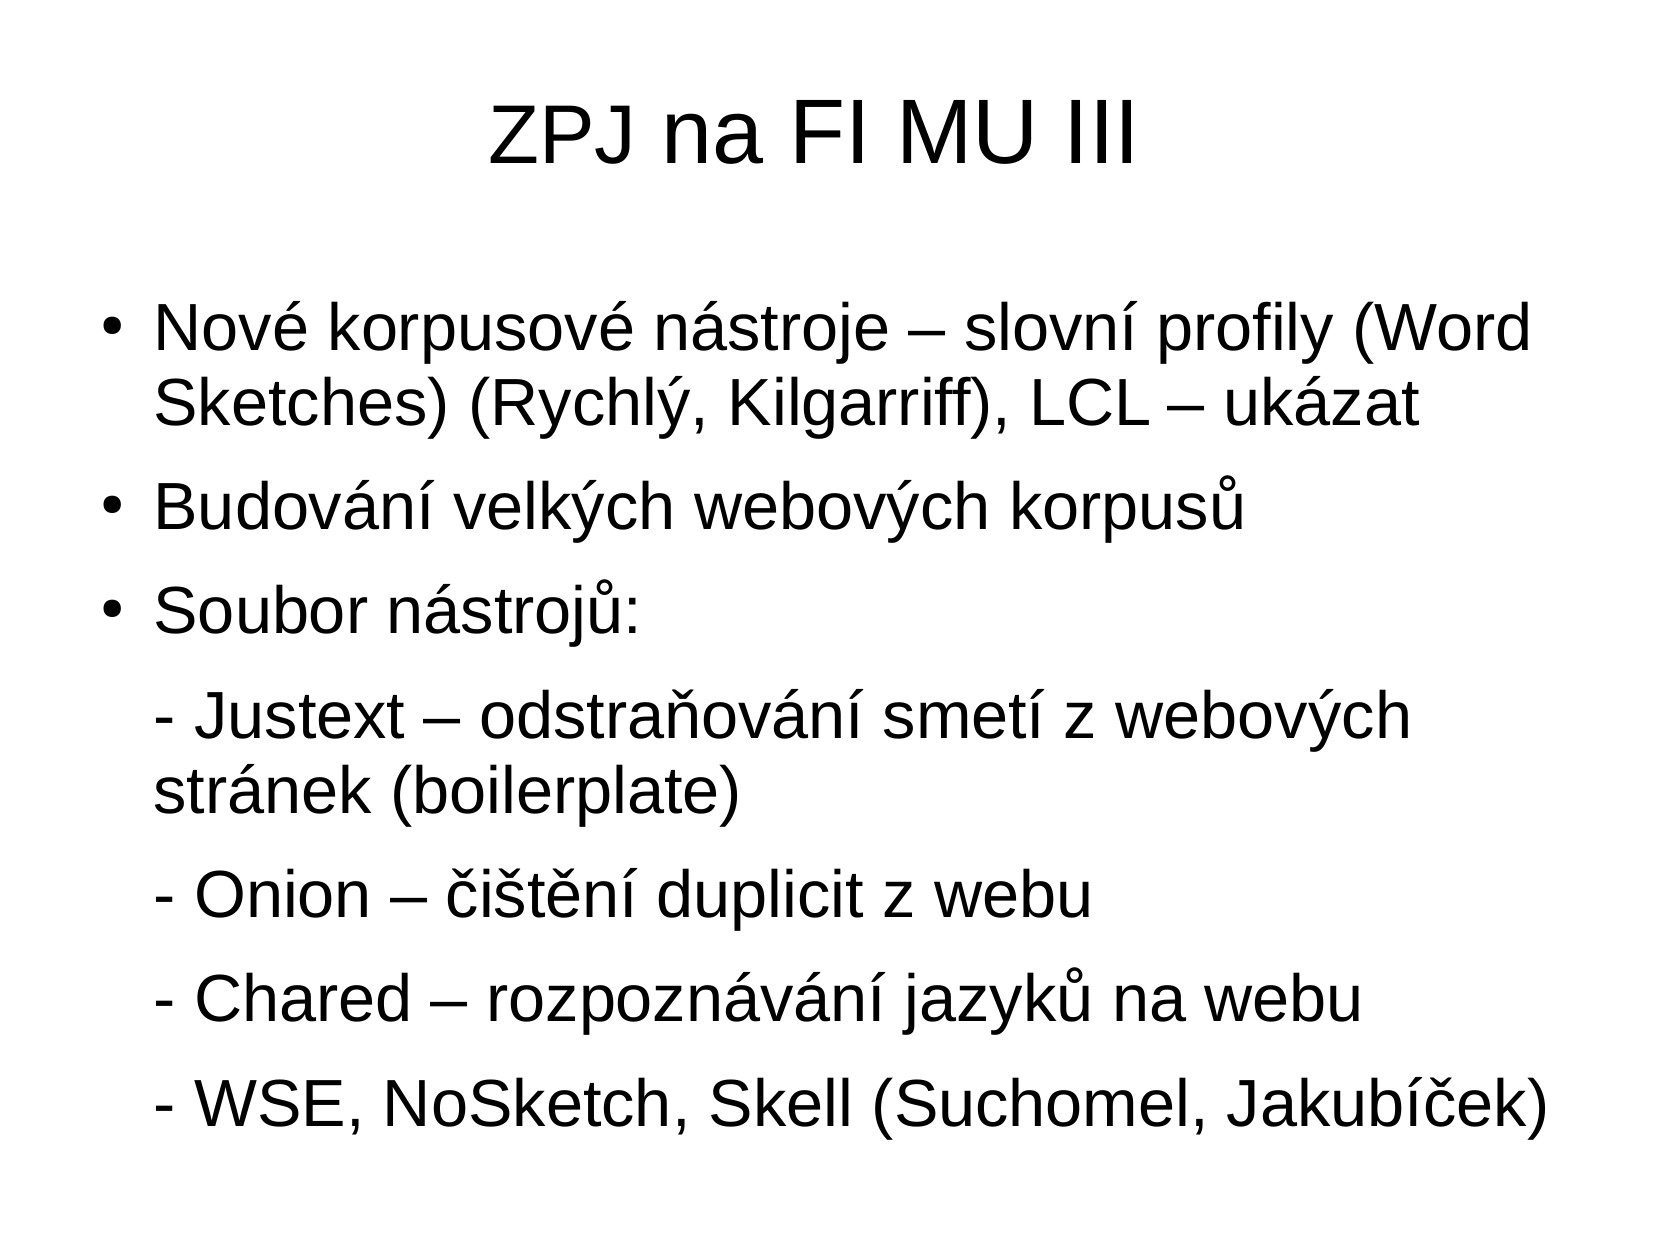

# ZPJ na FI MU III
Nové korpusové nástroje – slovní profily (Word Sketches) (Rychlý, Kilgarriff), LCL – ukázat
Budování velkých webových korpusů
Soubor nástrojů:
- Justext – odstraňování smetí z webových stránek (boilerplate)
- Onion – čištění duplicit z webu
- Chared – rozpoznávání jazyků na webu
- WSE, NoSketch, Skell (Suchomel, Jakubíček)